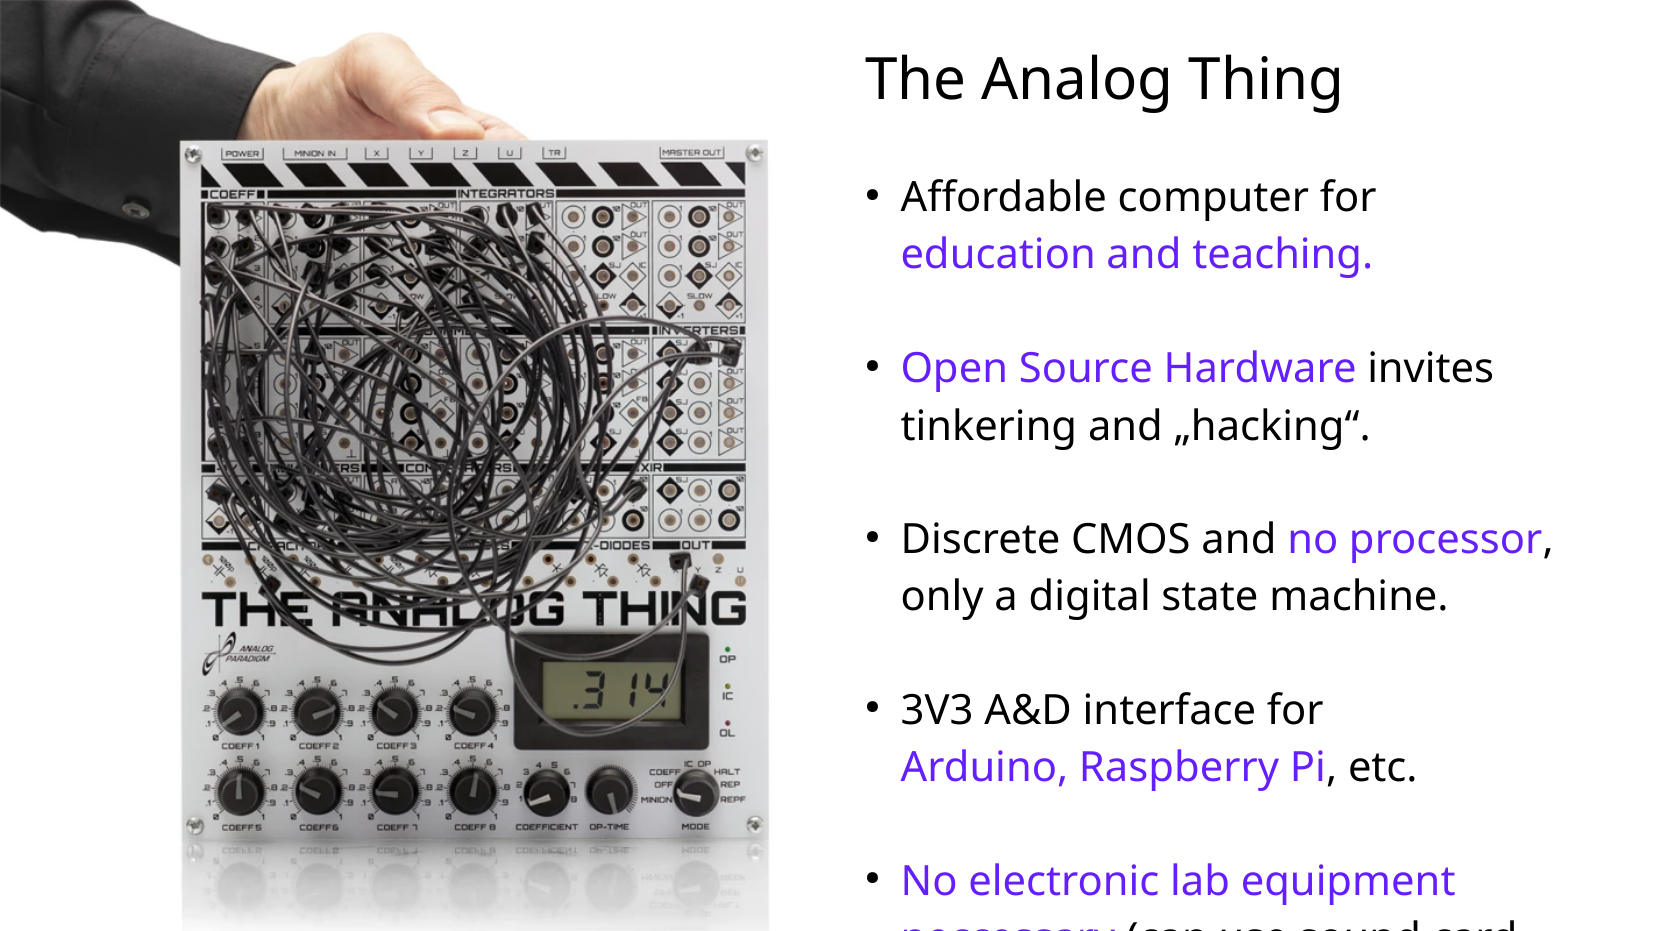

The Analog Thing
Affordable computer for
education and teaching.
Open Source Hardware invites tinkering and „hacking“.
Discrete CMOS and no processor, only a digital state machine.
3V3 A&D interface for
Arduino, Raspberry Pi, etc.
No electronic lab equipment neccessary (can use sound card instead oscilloscope)